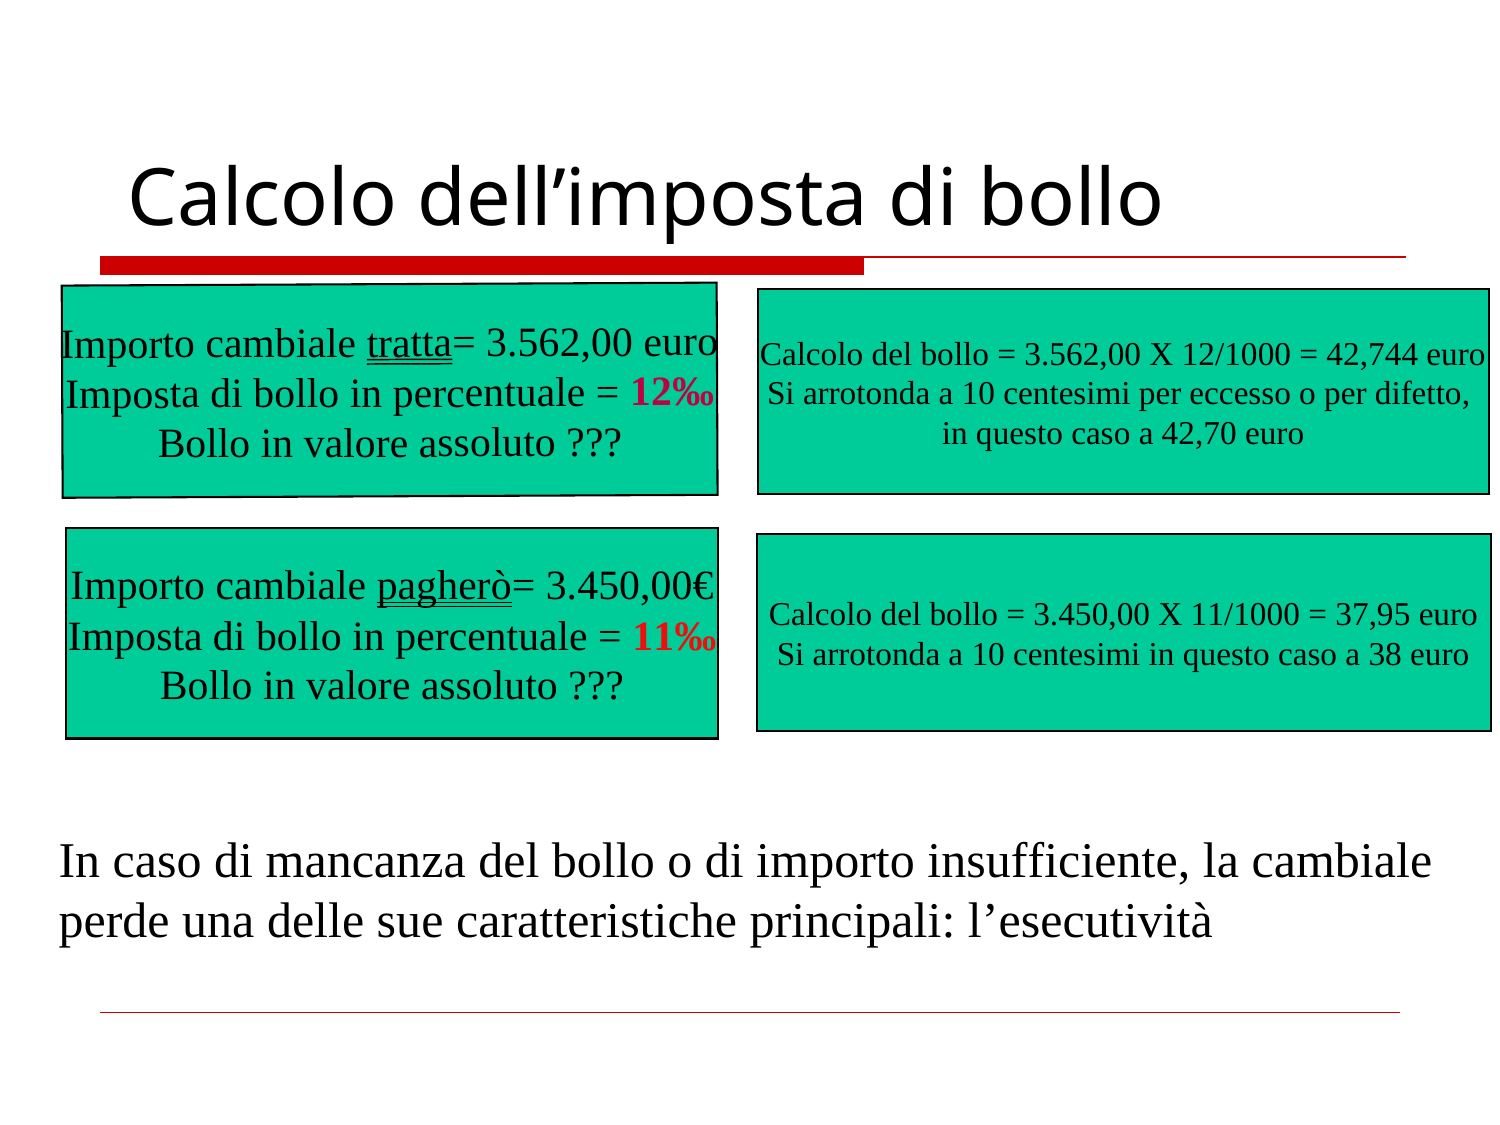

# Calcolo dell’imposta di bollo
Importo cambiale tratta= 3.562,00 euro
Imposta di bollo in percentuale = 12‰
Bollo in valore assoluto ???
Calcolo del bollo = 3.562,00 X 12/1000 = 42,744 euro
Si arrotonda a 10 centesimi per eccesso o per difetto,
in questo caso a 42,70 euro
Importo cambiale pagherò= 3.450,00€
Imposta di bollo in percentuale = 11‰
Bollo in valore assoluto ???
Calcolo del bollo = 3.450,00 X 11/1000 = 37,95 euro
Si arrotonda a 10 centesimi in questo caso a 38 euro
In caso di mancanza del bollo o di importo insufficiente, la cambiale perde una delle sue caratteristiche principali: l’esecutività